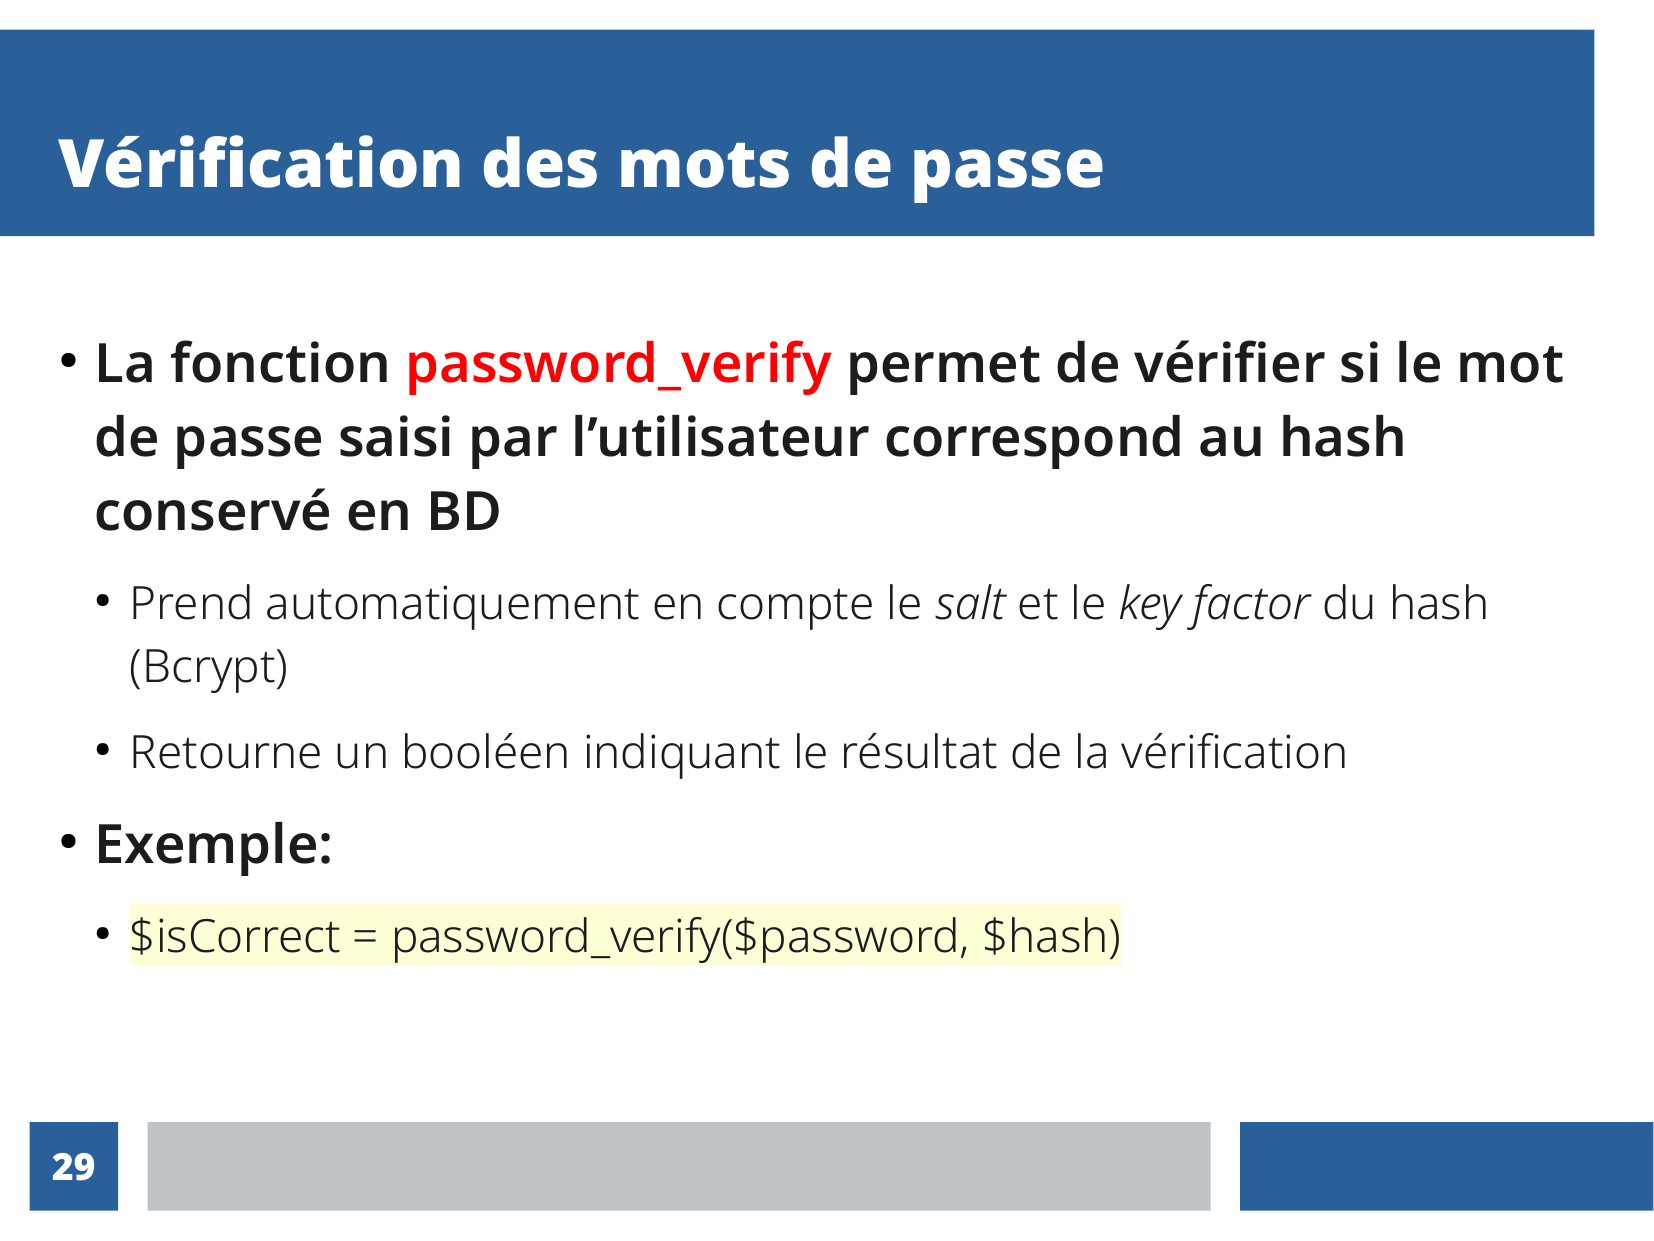

# Vérification des mots de passe
La fonction password_verify permet de vérifier si le mot de passe saisi par l’utilisateur correspond au hash conservé en BD
Prend automatiquement en compte le salt et le key factor du hash (Bcrypt)
Retourne un booléen indiquant le résultat de la vérification
Exemple:
$isCorrect = password_verify($password, $hash)
29